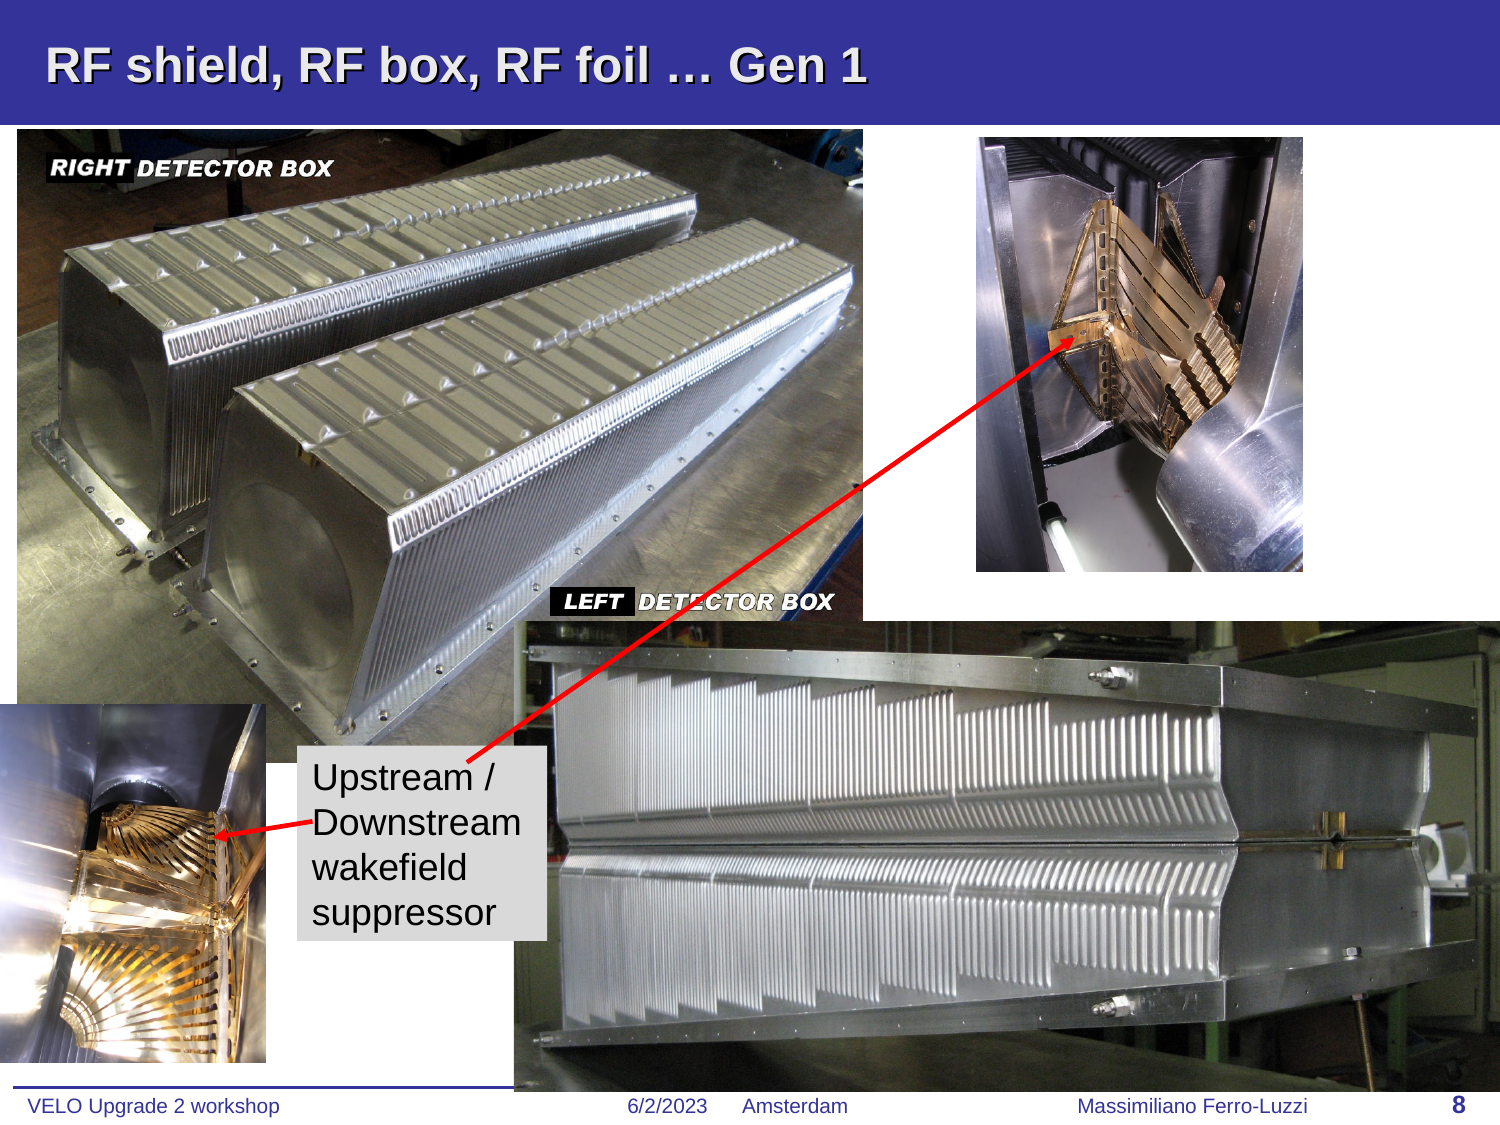

# RF shield, RF box, RF foil … Gen 1
Upstream /
Downstream wakefield suppressor